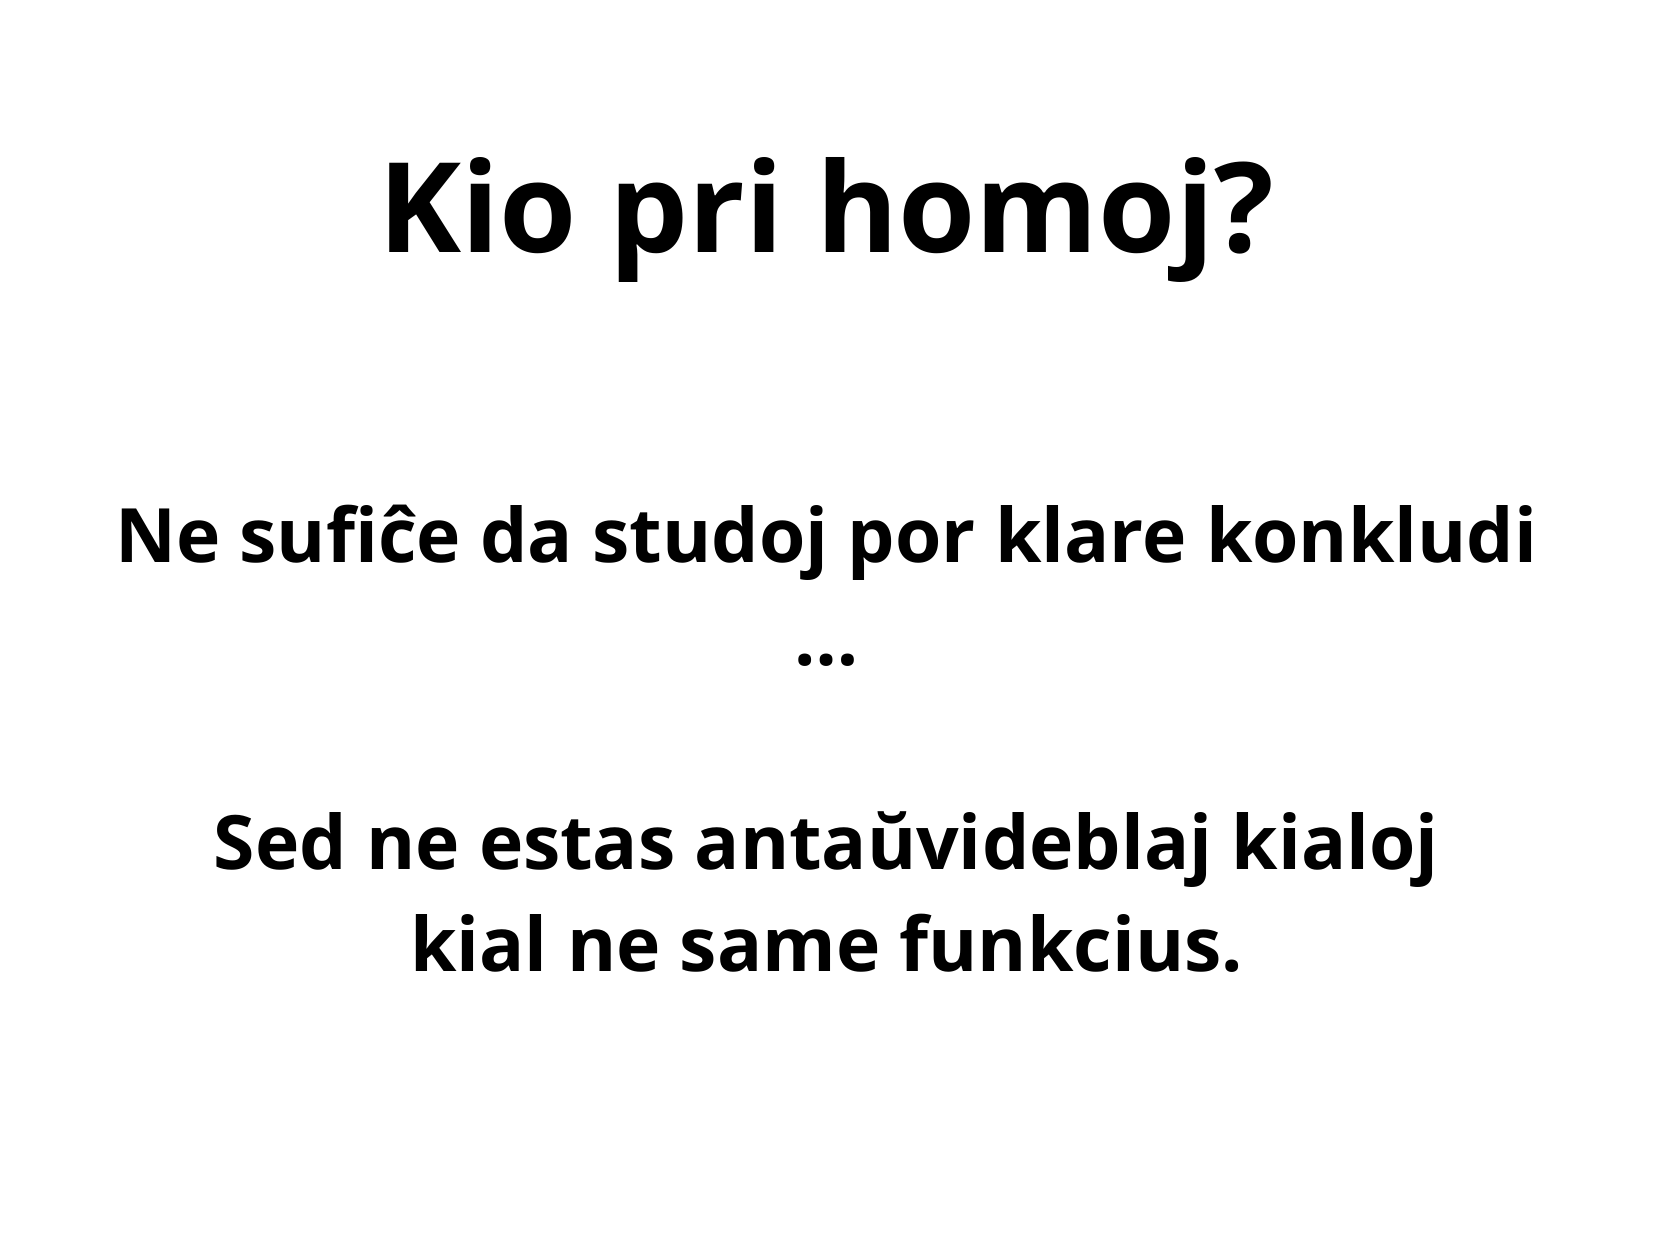

# Kio pri homoj?
Ne sufiĉe da studoj por klare konkludi
…
Sed ne estas antaŭvideblaj kialoj
kial ne same funkcius.